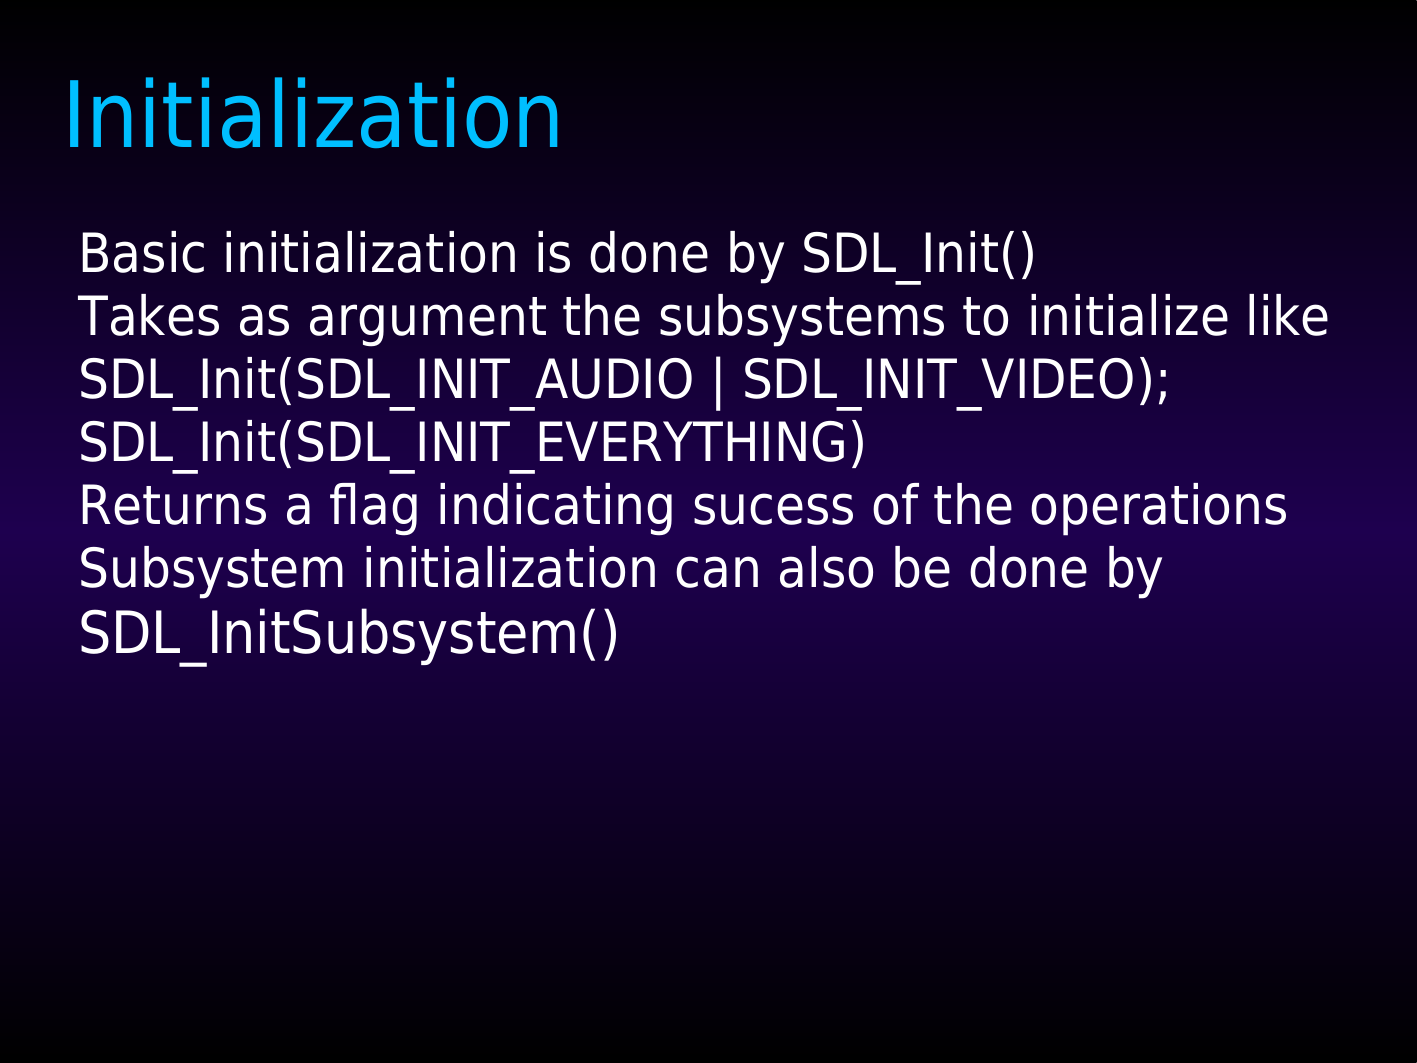

Initialization
Basic initialization is done by SDL_Init()
Takes as argument the subsystems to initialize like
SDL_Init(SDL_INIT_AUDIO | SDL_INIT_VIDEO);
SDL_Init(SDL_INIT_EVERYTHING)
Returns a flag indicating sucess of the operations
Subsystem initialization can also be done by SDL_InitSubsystem()